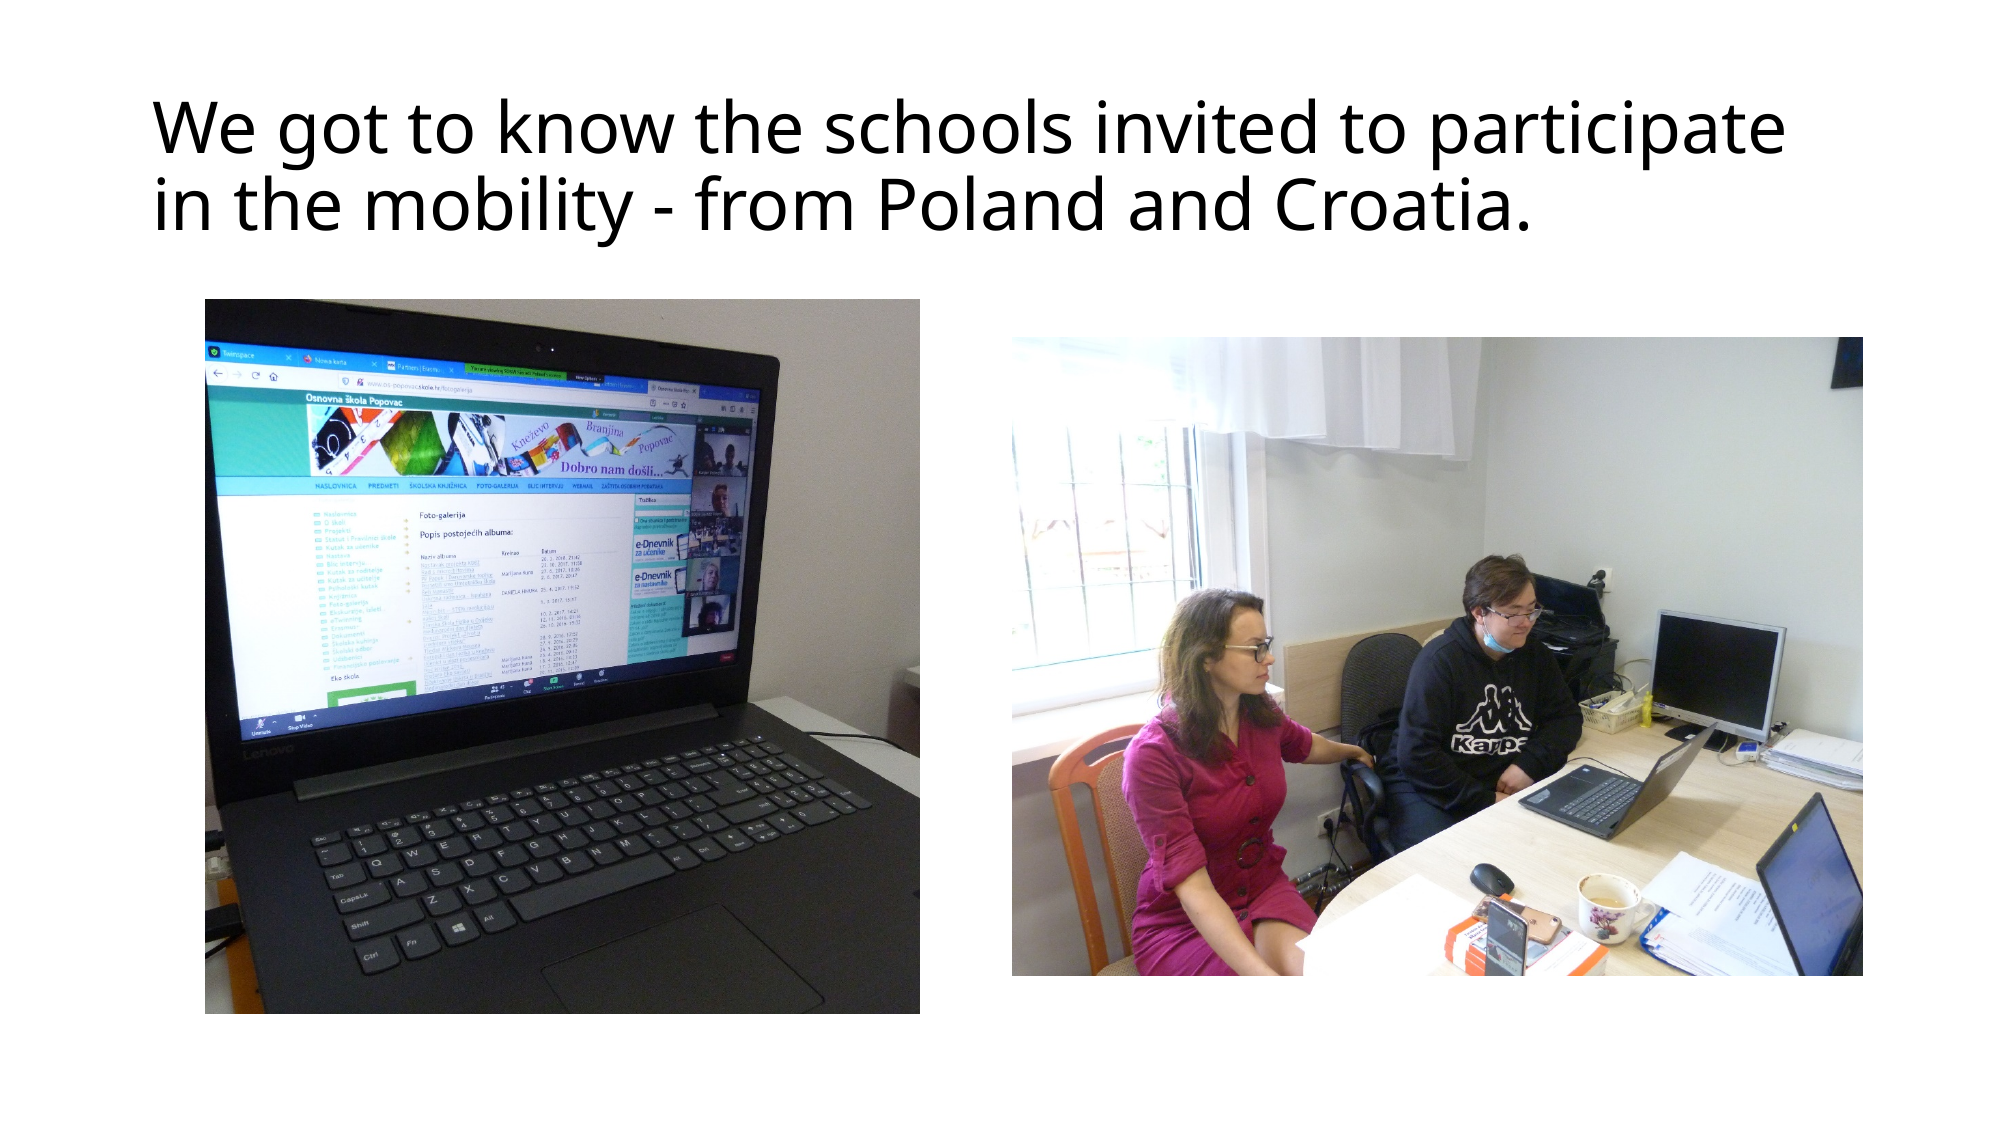

# We got to know the schools invited to participate in the mobility - from Poland and Croatia.